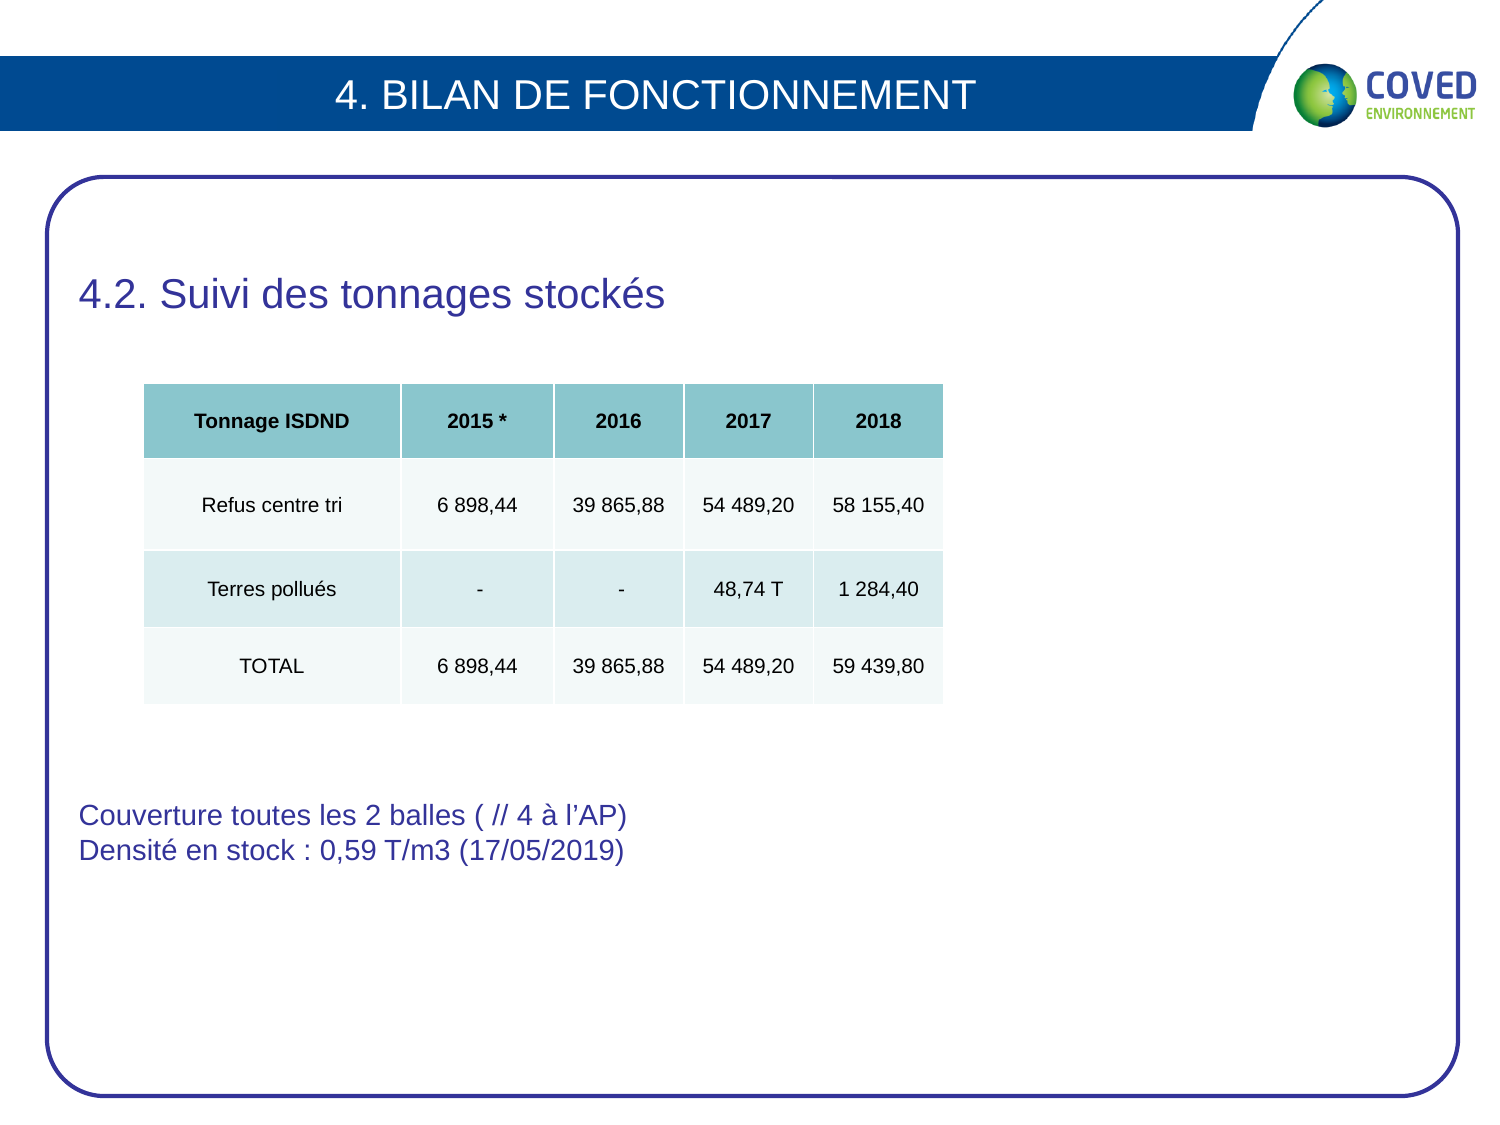

4. BILAN DE FONCTIONNEMENT
4.2. Suivi des tonnages stockés
Couverture toutes les 2 balles ( // 4 à l’AP)
Densité en stock : 0,59 T/m3 (17/05/2019)
| Tonnage ISDND | 2015 \* | 2016 | 2017 | 2018 |
| --- | --- | --- | --- | --- |
| Refus centre tri | 6 898,44 | 39 865,88 | 54 489,20 | 58 155,40 |
| Terres pollués | - | - | 48,74 T | 1 284,40 |
| TOTAL | 6 898,44 | 39 865,88 | 54 489,20 | 59 439,80 |